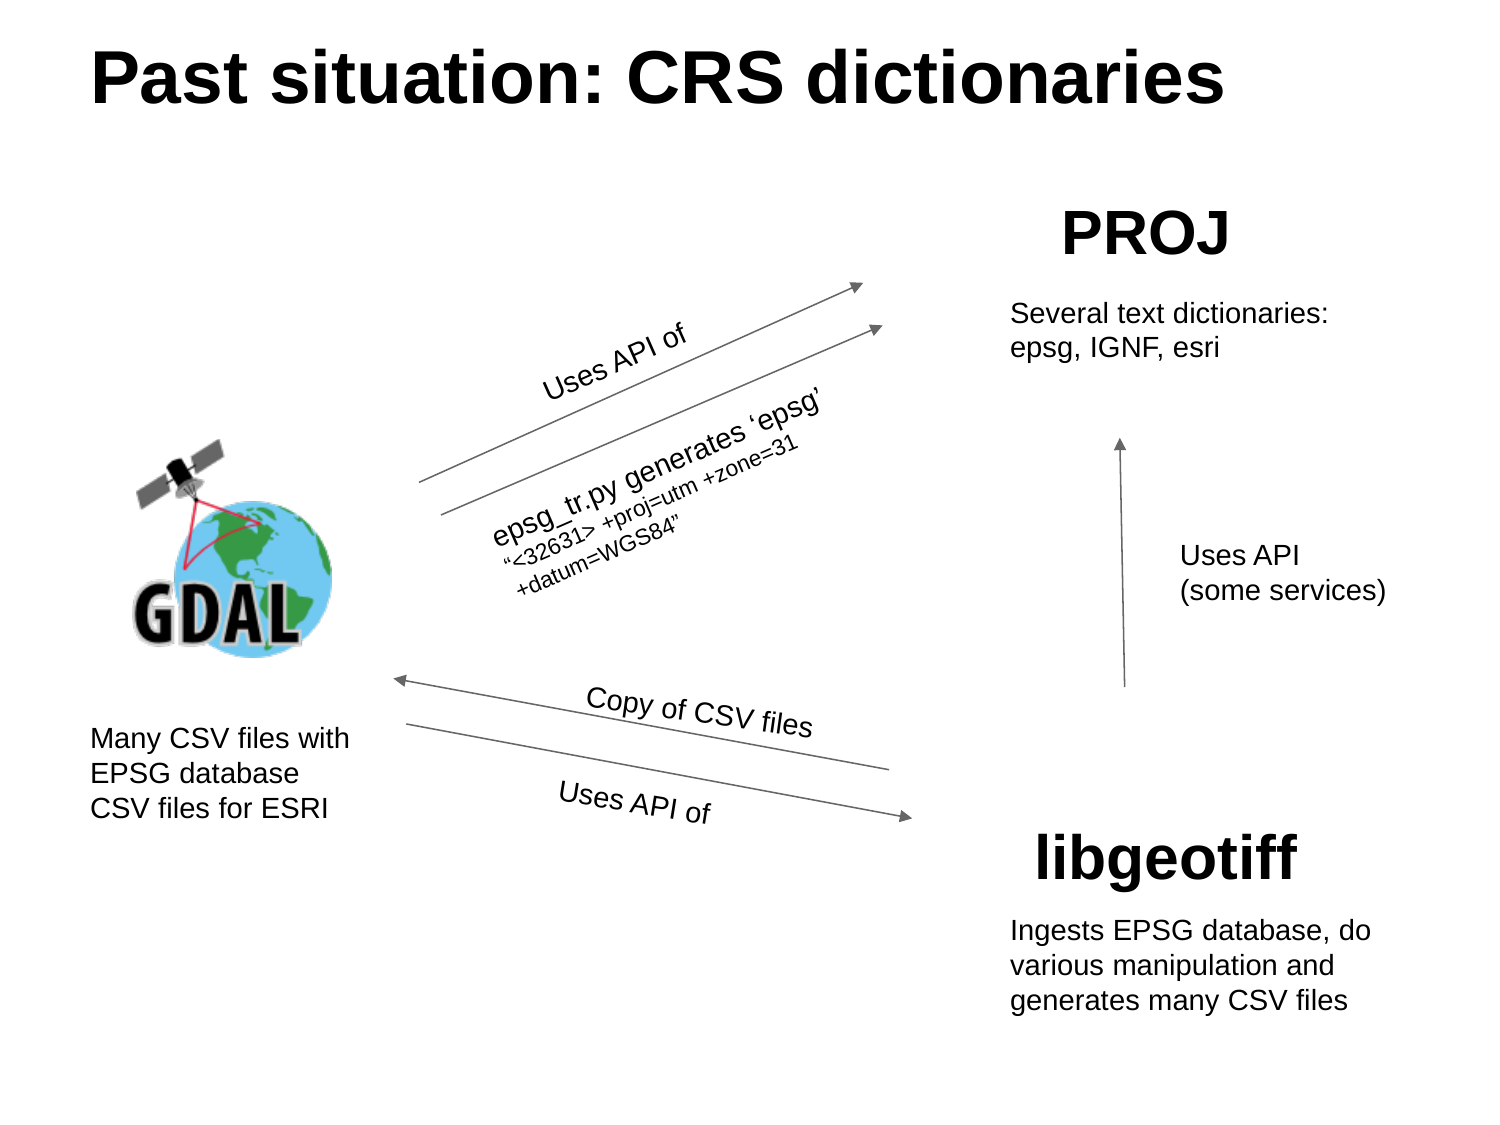

# Past situation: CRS dictionaries
PROJ
Several text dictionaries:
epsg, IGNF, esri
Uses API of
epsg_tr.py generates ‘epsg’
“<32631> +proj=utm +zone=31 +datum=WGS84”
Uses API
(some services)
Copy of CSV files
Many CSV files with
EPSG database
CSV files for ESRI
Uses API of
libgeotiff
Ingests EPSG database, do various manipulation and generates many CSV files